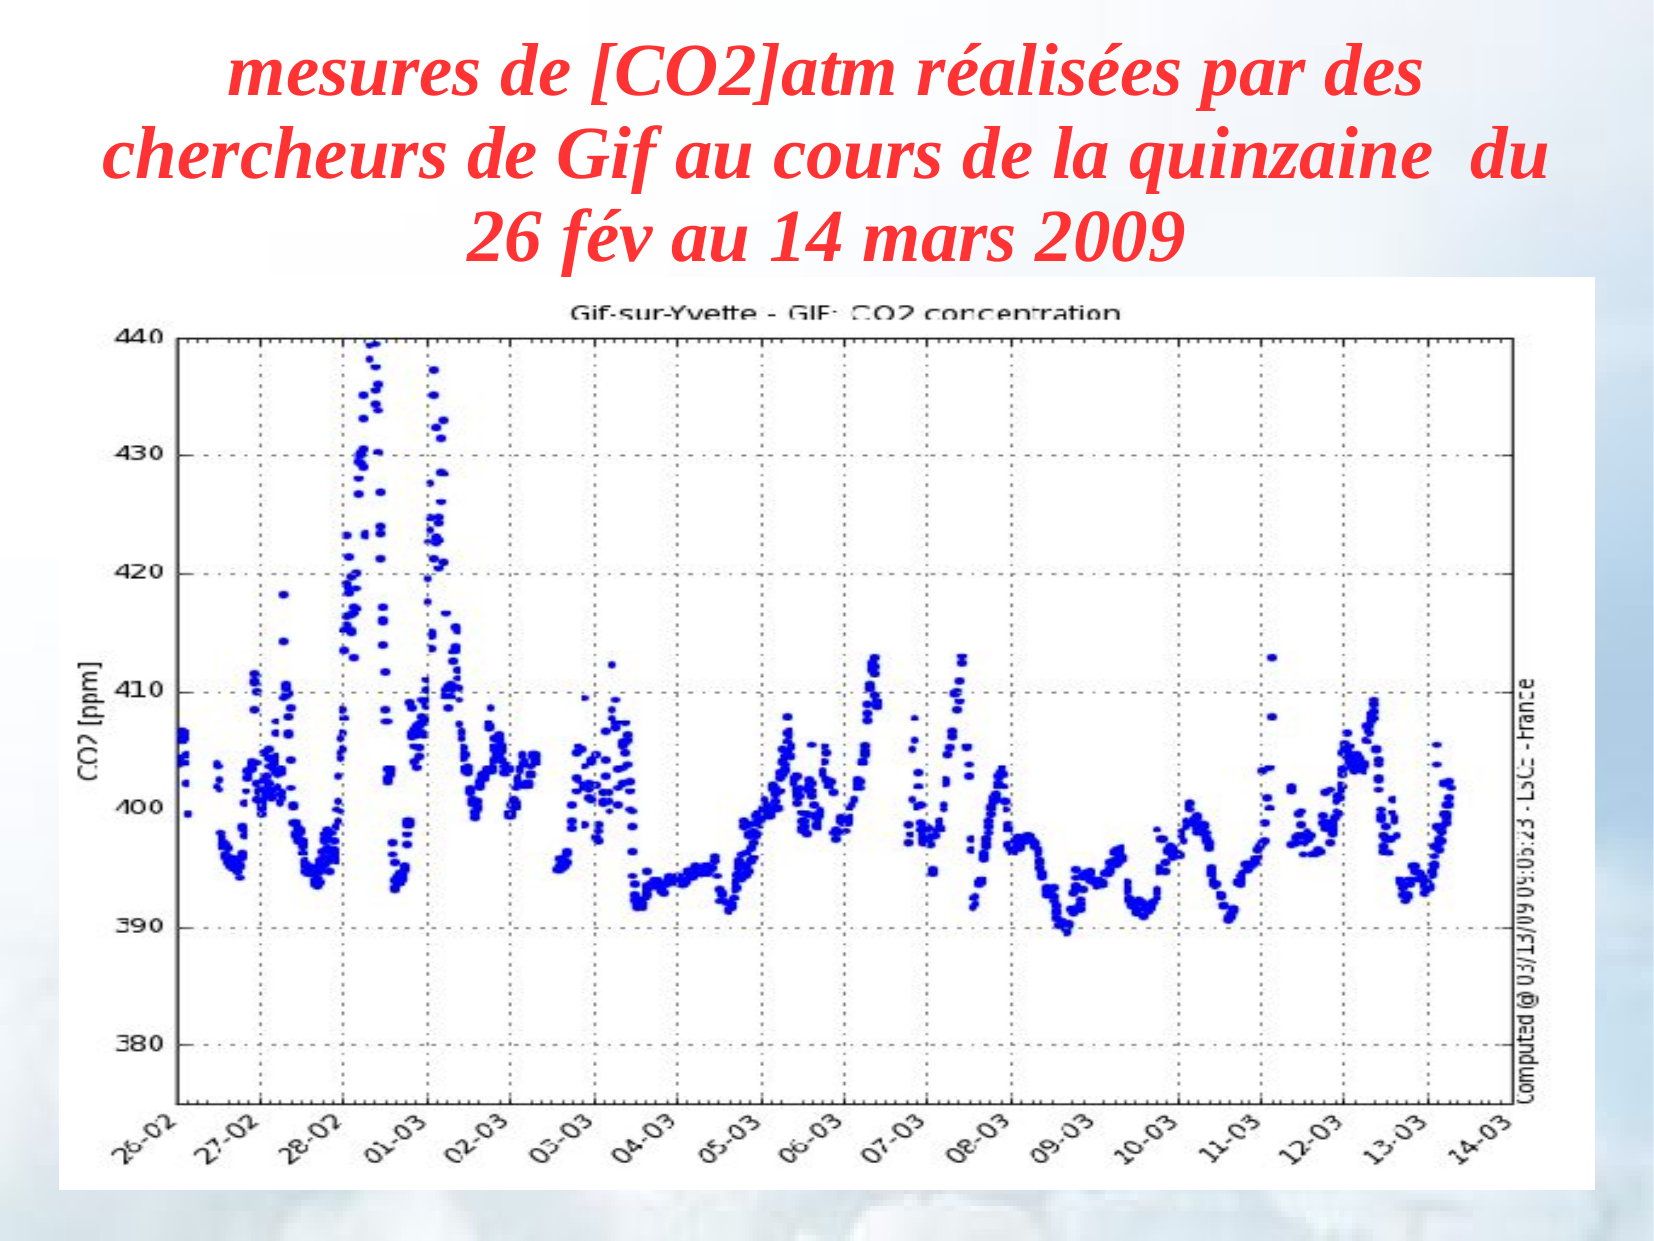

# mesures de [CO2]atm réalisées par des chercheurs de Gif au cours de la quinzaine du 26 fév au 14 mars 2009